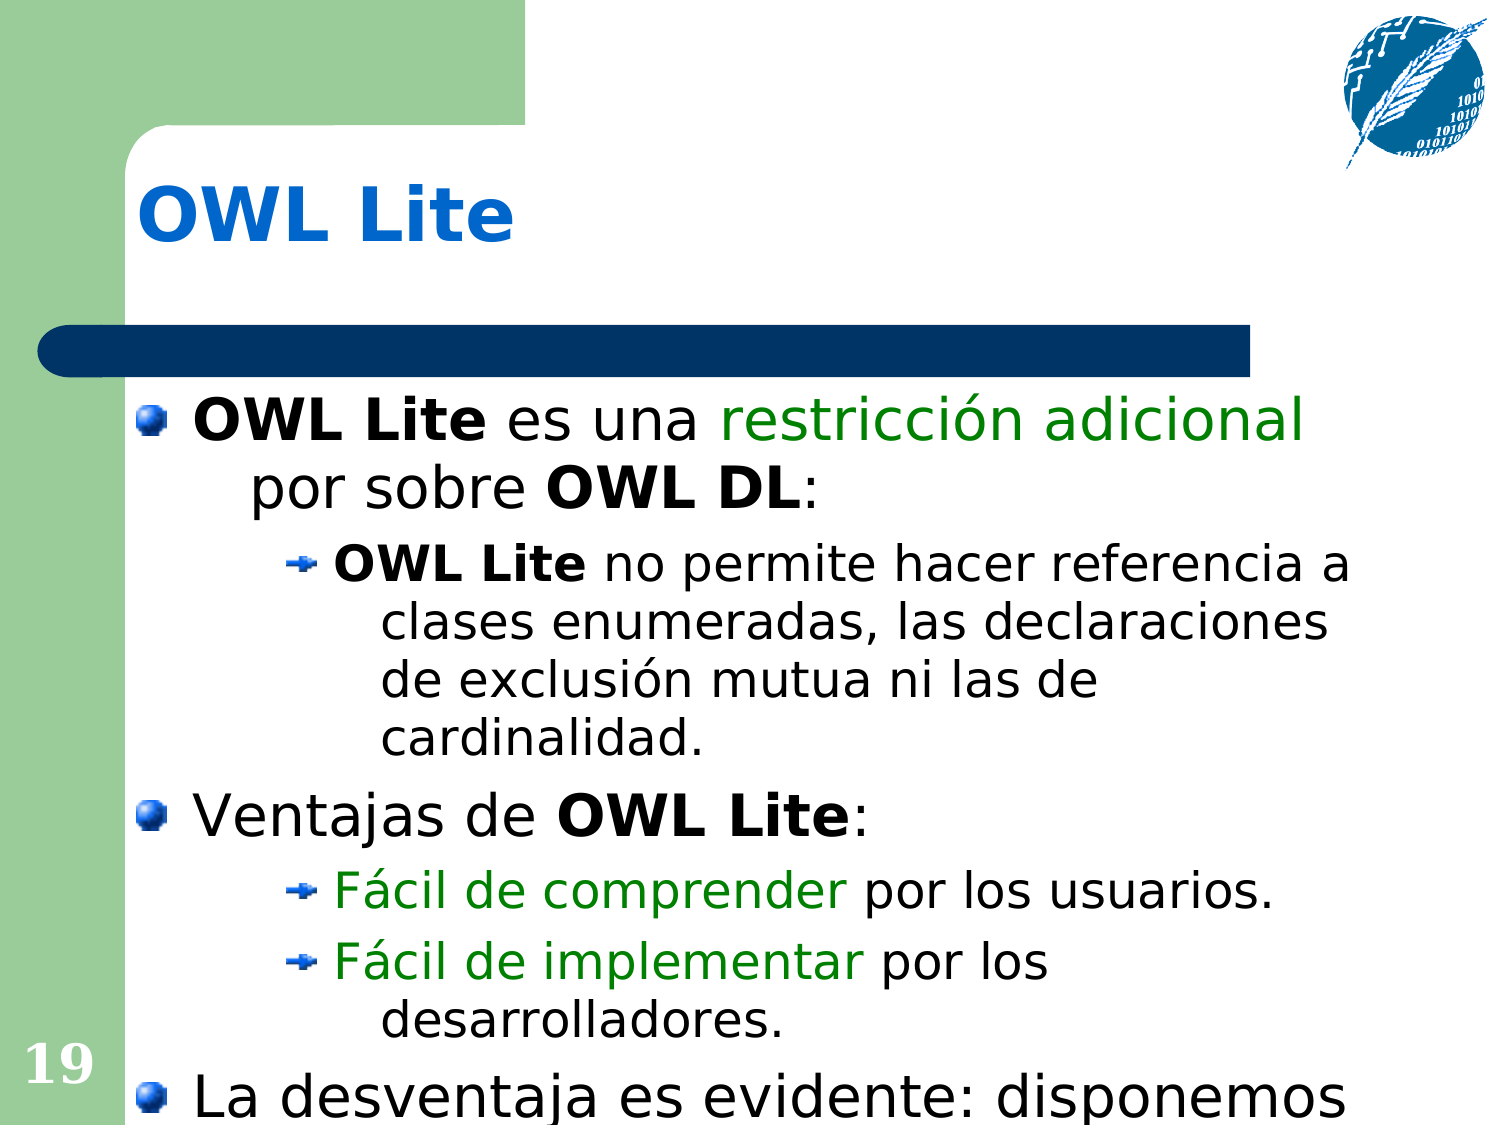

# OWL Lite
OWL Lite es una restricción adicional por sobre OWL DL:
OWL Lite no permite hacer referencia a clases enumeradas, las declaraciones de exclusión mutua ni las de cardinalidad.
Ventajas de OWL Lite:
Fácil de comprender por los usuarios.
Fácil de implementar por los desarrolladores.
La desventaja es evidente: disponemos de un menor poder expresivo.
19